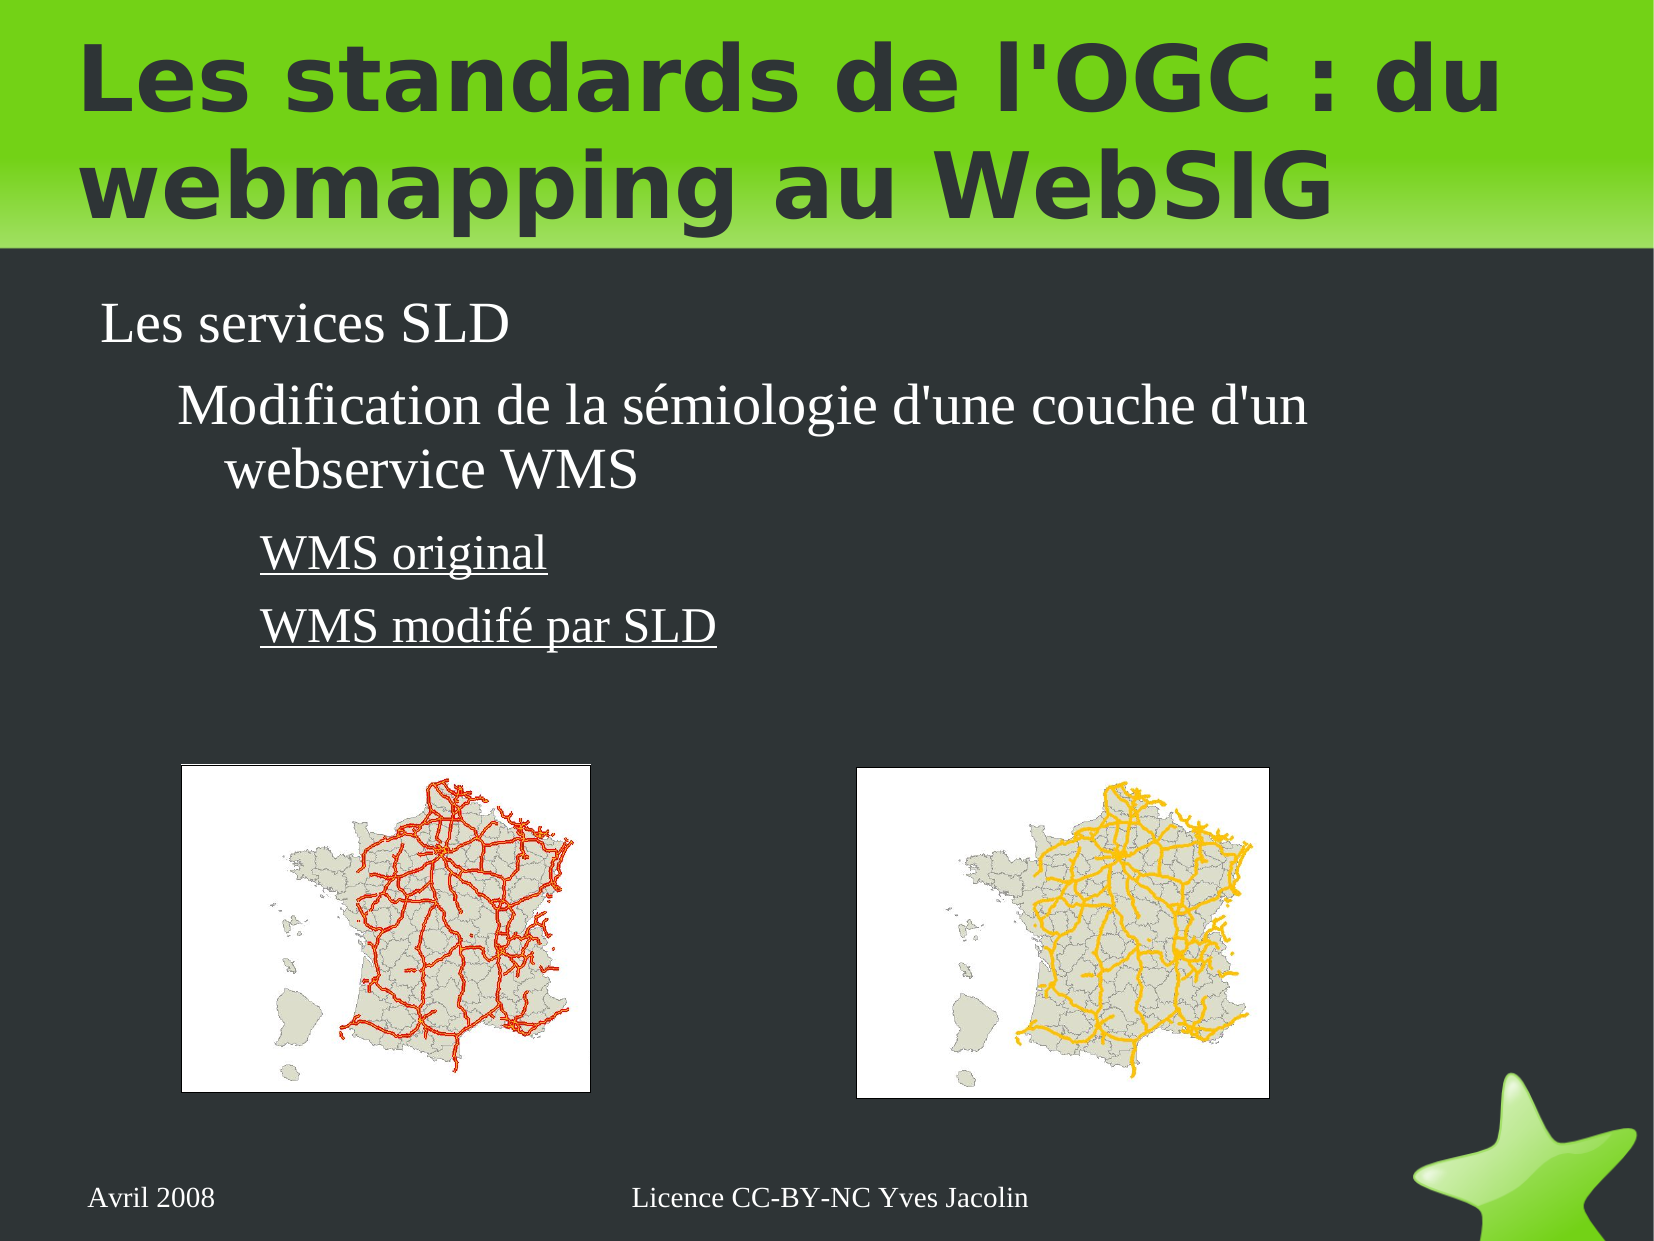

# Les standards de l'OGC : du webmapping au WebSIG
Les services SLD
Modification de la sémiologie d'une couche d'un webservice WMS
WMS original
WMS modifé par SLD